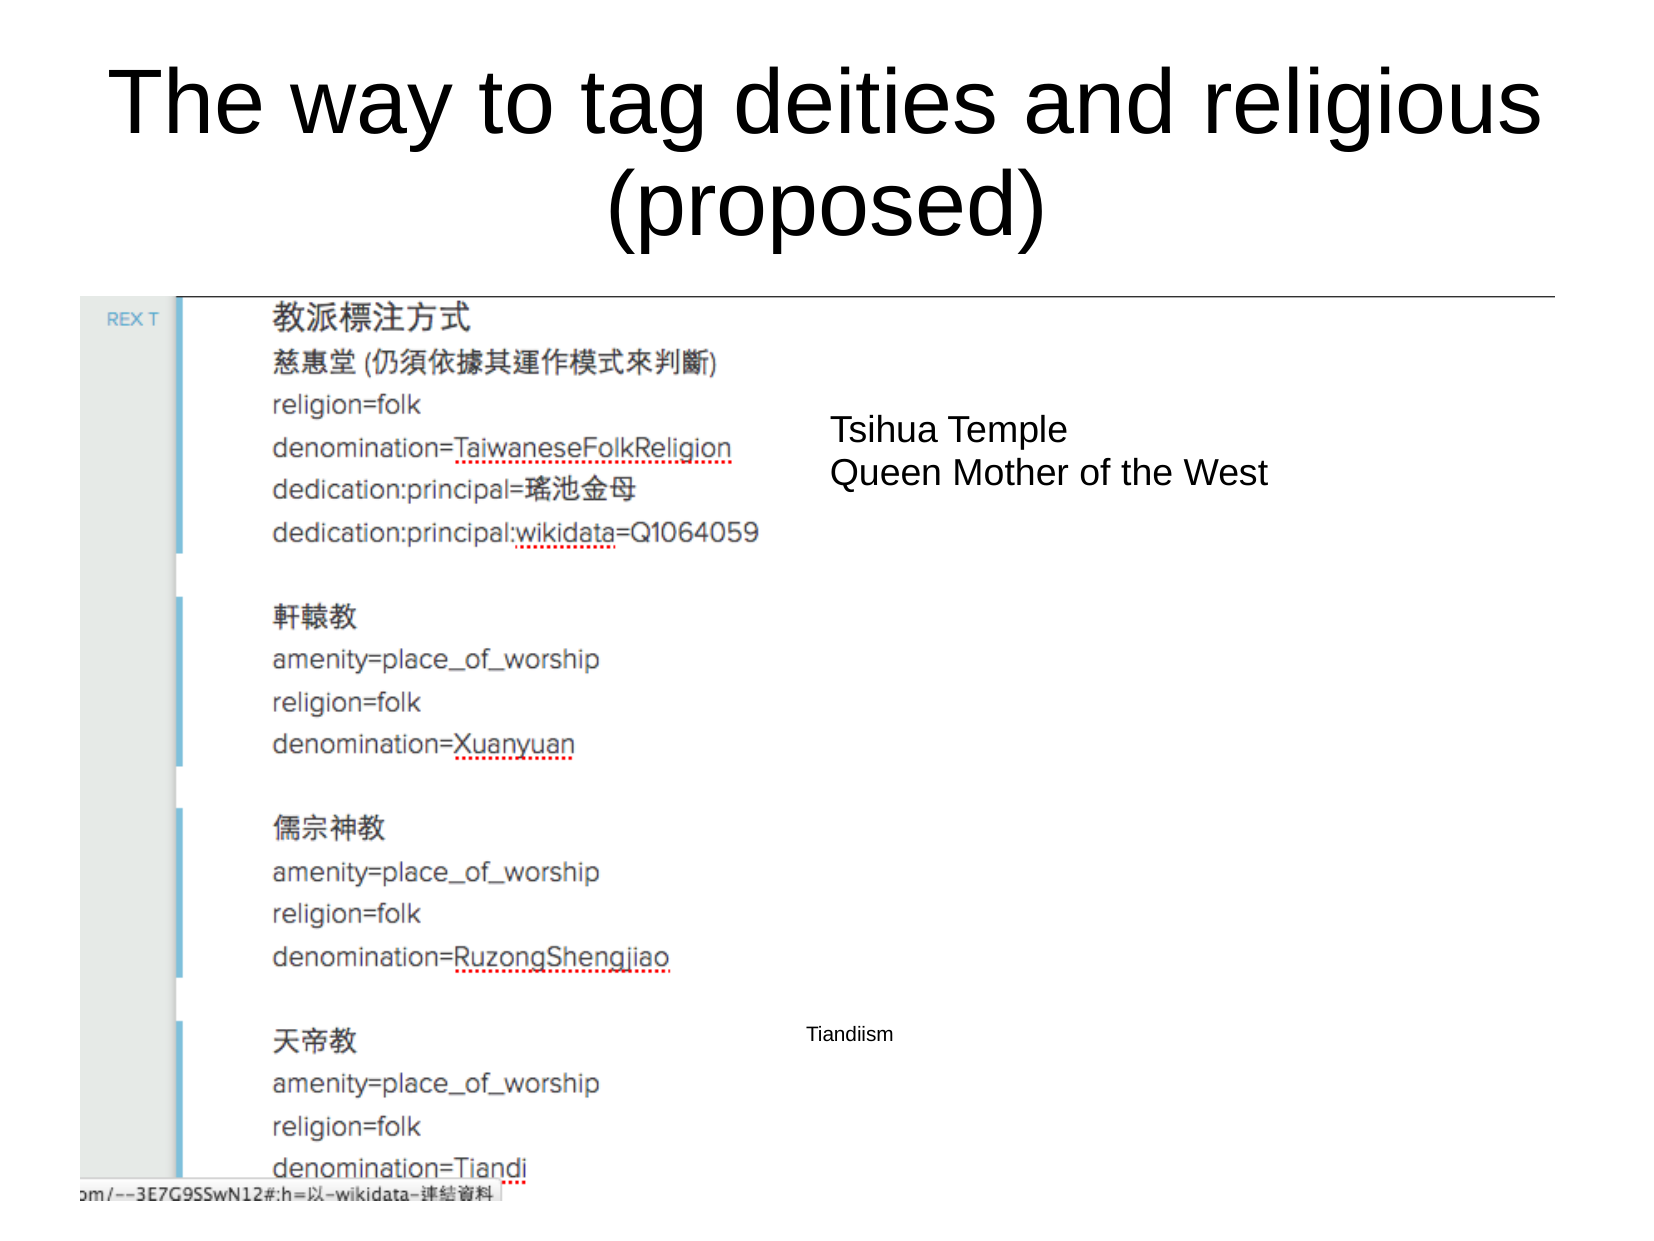

# The way to tag deities and religious (proposed)
Tsihua Temple
Queen Mother of the West
Tiandiism